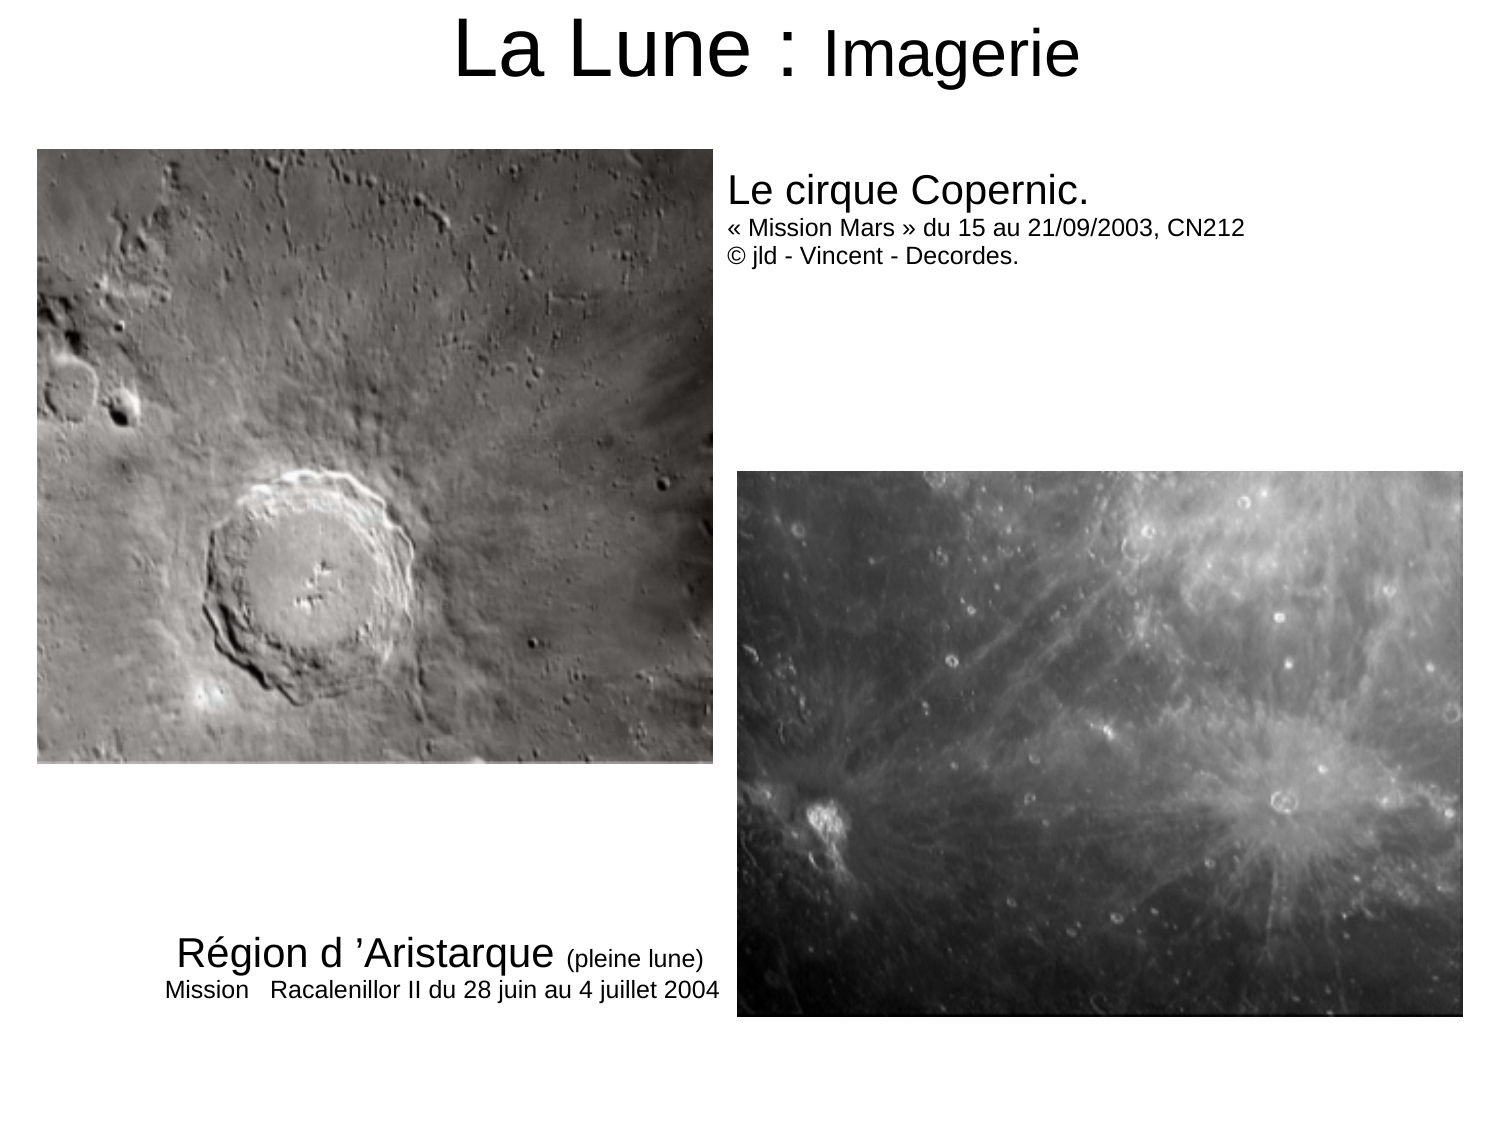

La Lune : Imagerie
Le cirque Copernic.
« Mission Mars » du 15 au 21/09/2003, CN212
© jld - Vincent - Decordes.
 Région d ’Aristarque (pleine lune)
Mission   Racalenillor II du 28 juin au 4 juillet 2004